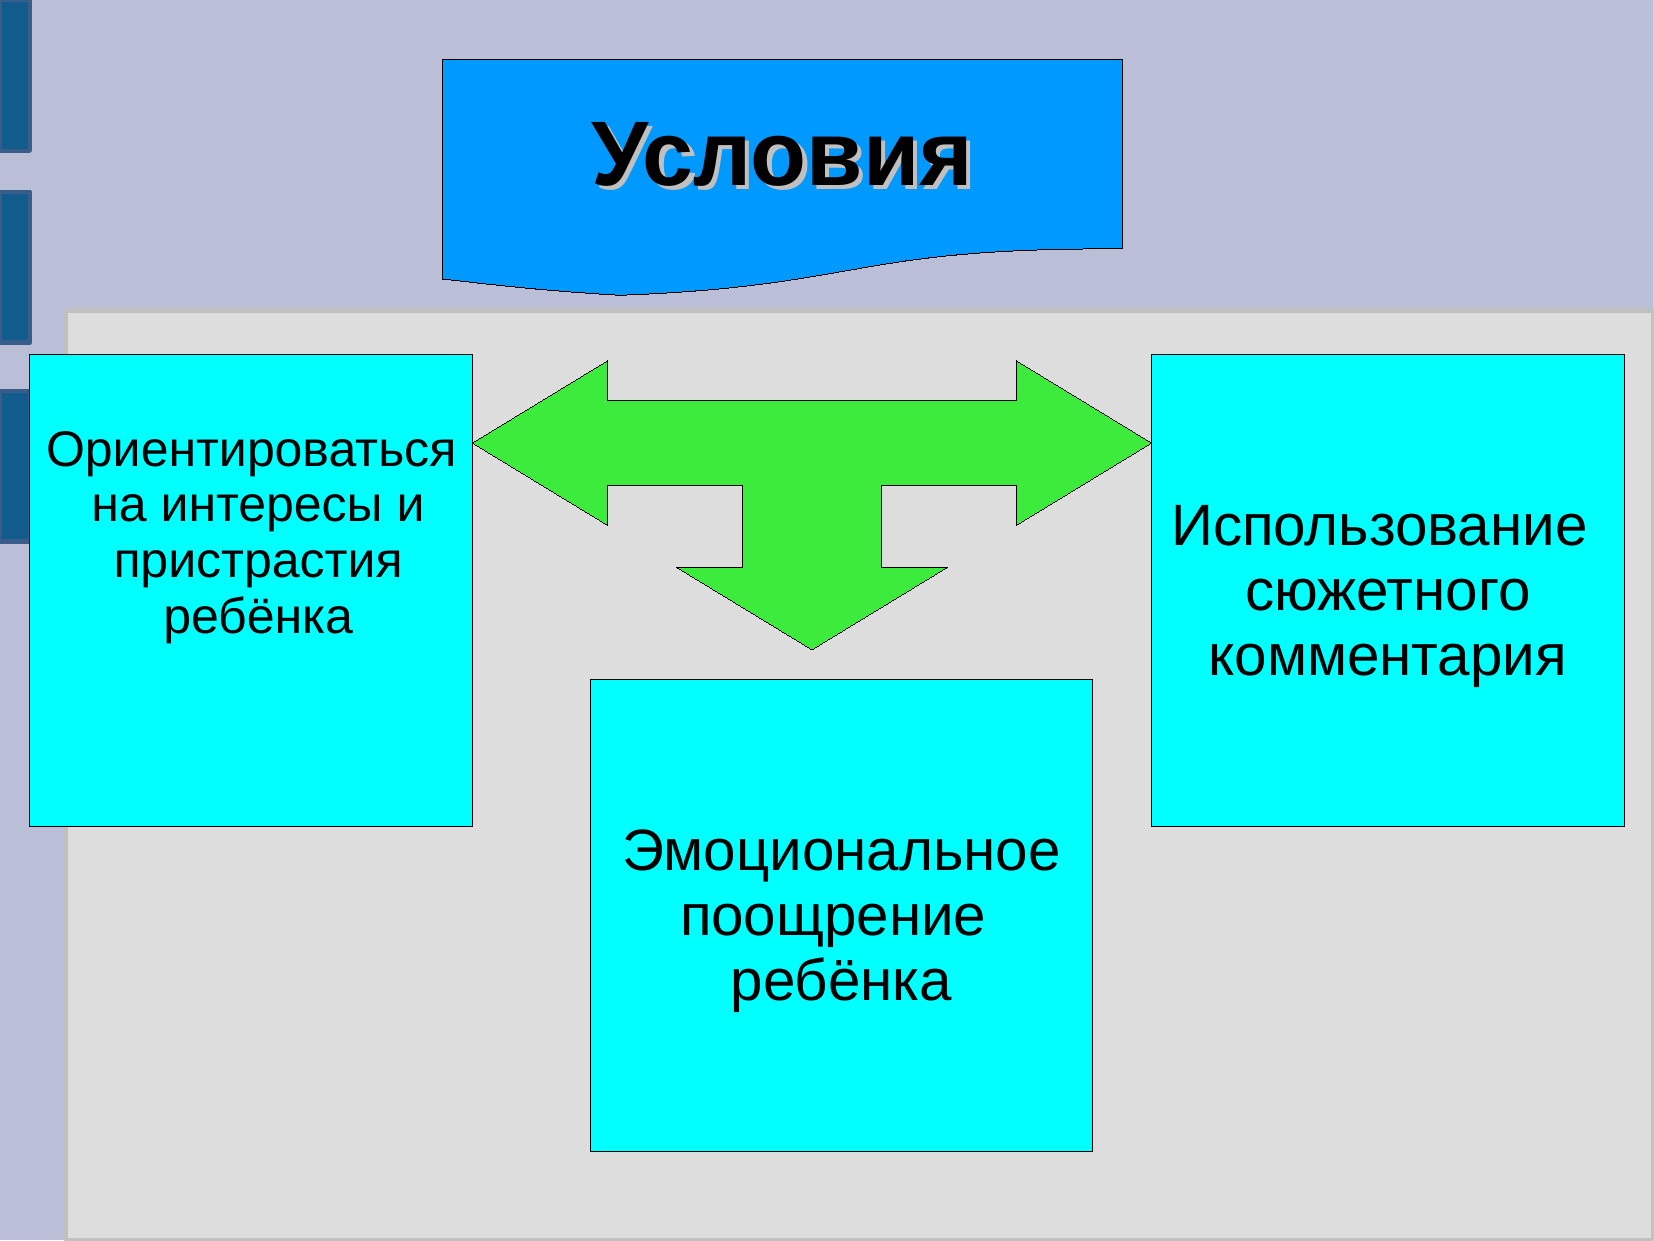

Условия
Использование
сюжетного
комментария
Ориентироваться
на интересы и
пристрастия ребёнка
Эмоциональное
поощрение
ребёнка